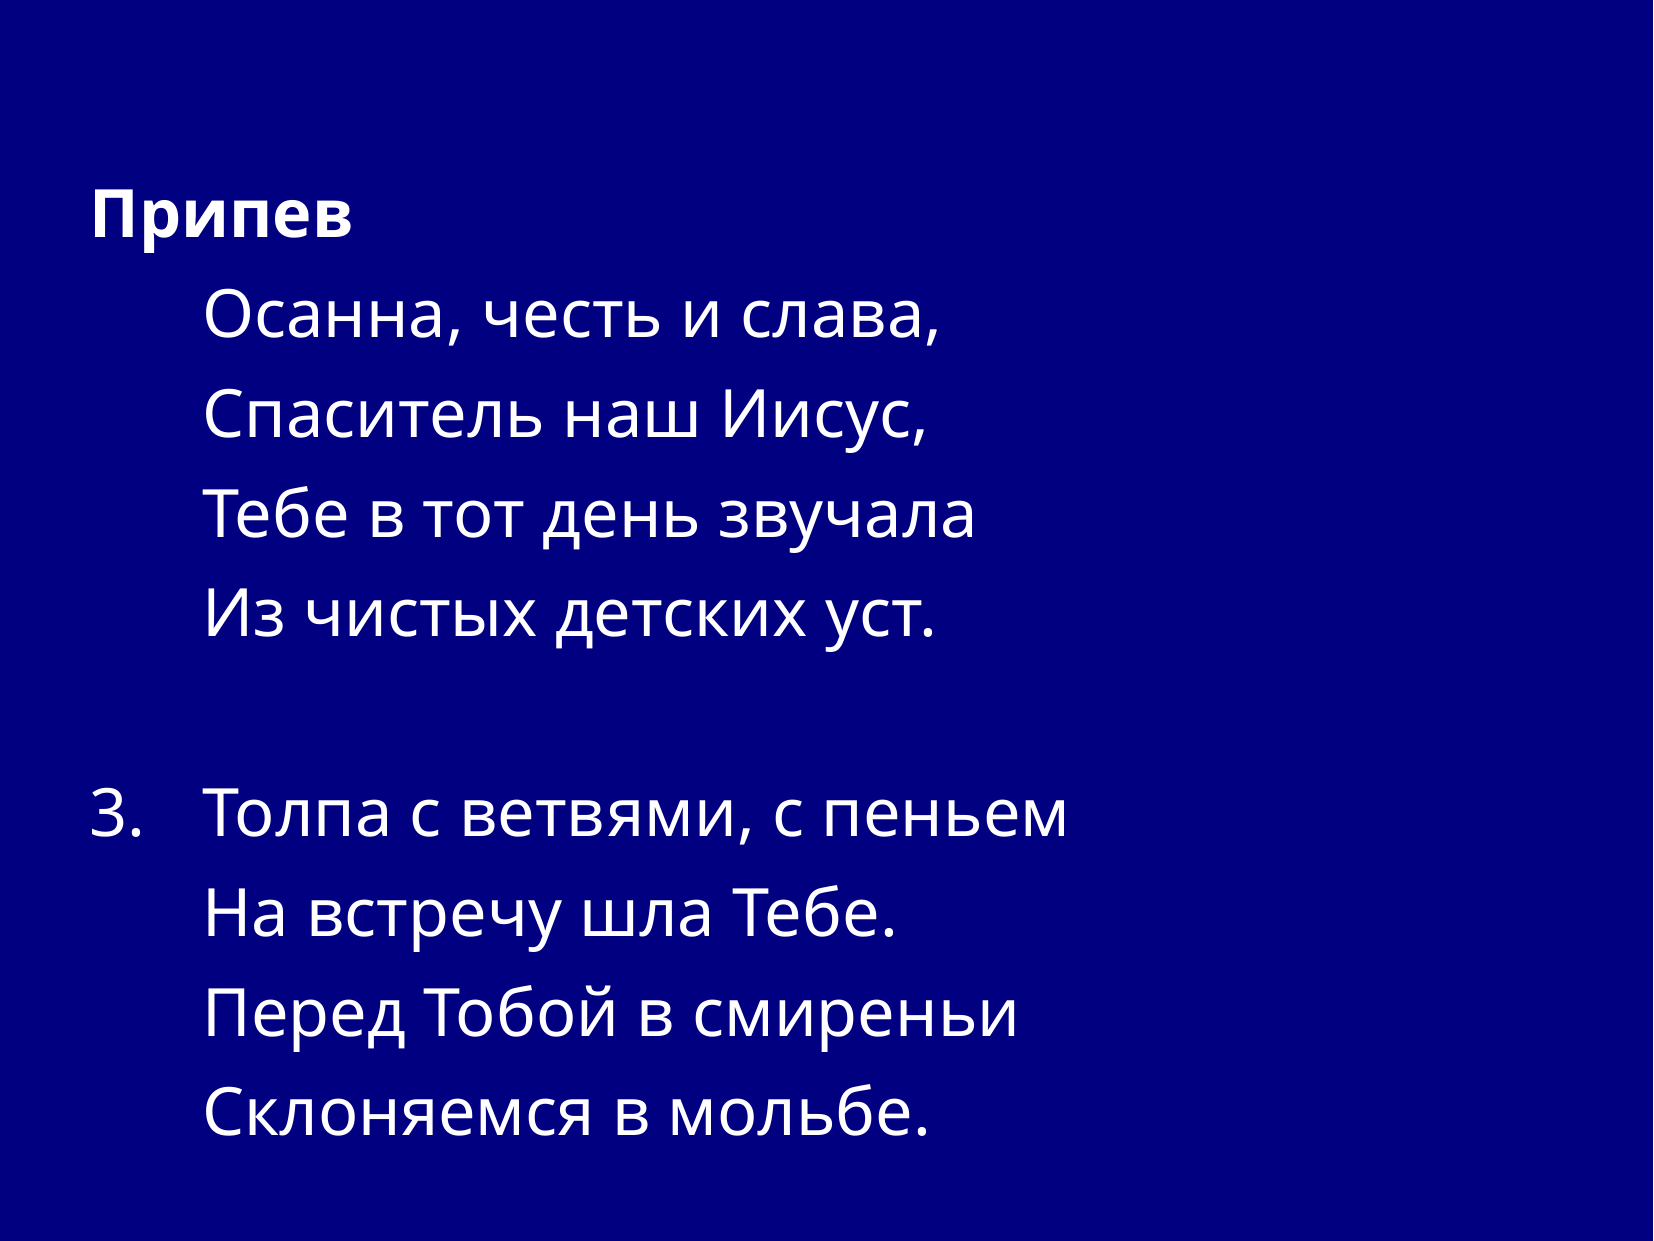

Припев
	Осанна, честь и слава,
	Спаситель наш Иисус,
	Тебе в тот день звучала
	Из чистых детских уст.
3.	Толпа с ветвями, с пеньем
	На встречу шла Тебе.
	Перед Тобой в смиреньи
	Склоняемся в мольбе.